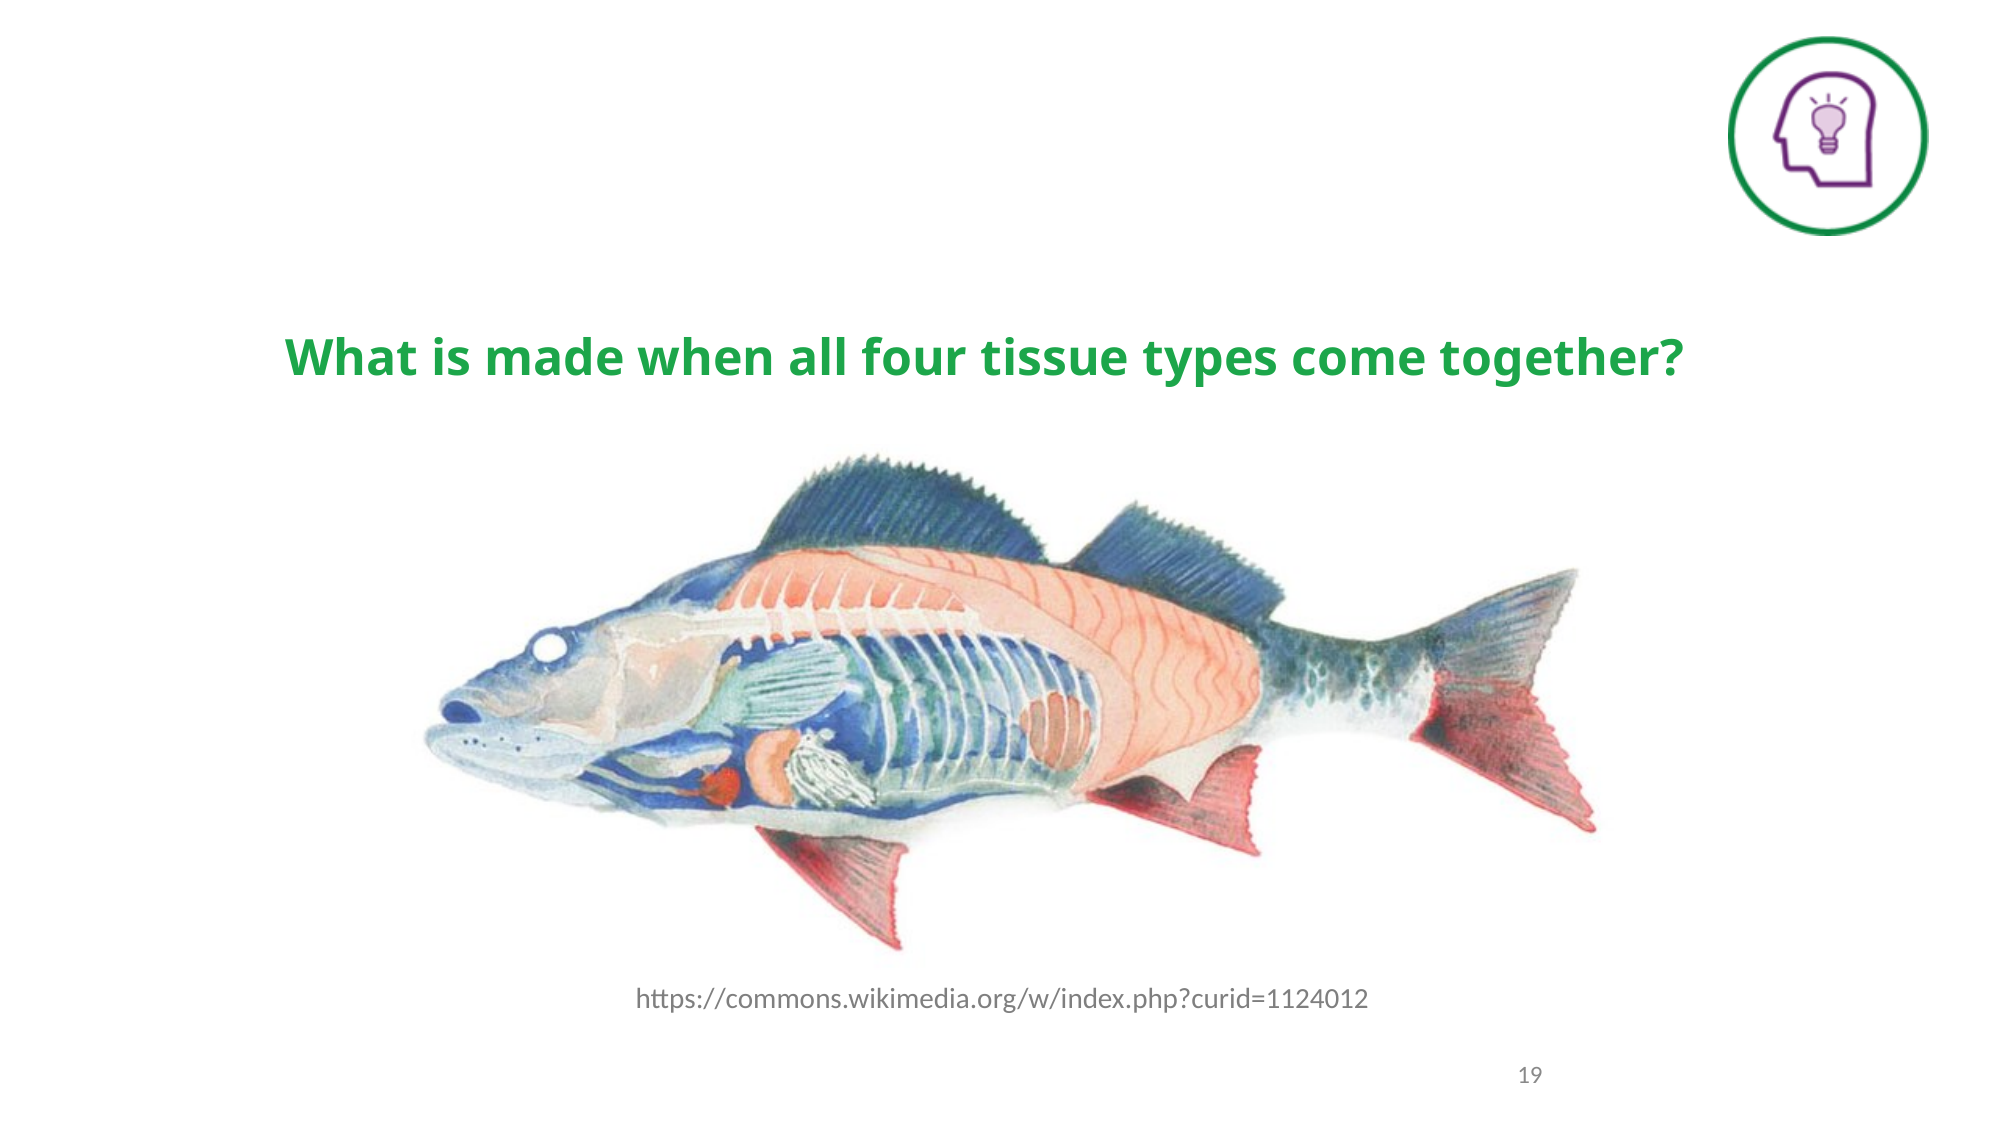

Tissues
What is made when all four tissue types come together?
https://commons.wikimedia.org/w/index.php?curid=1124012